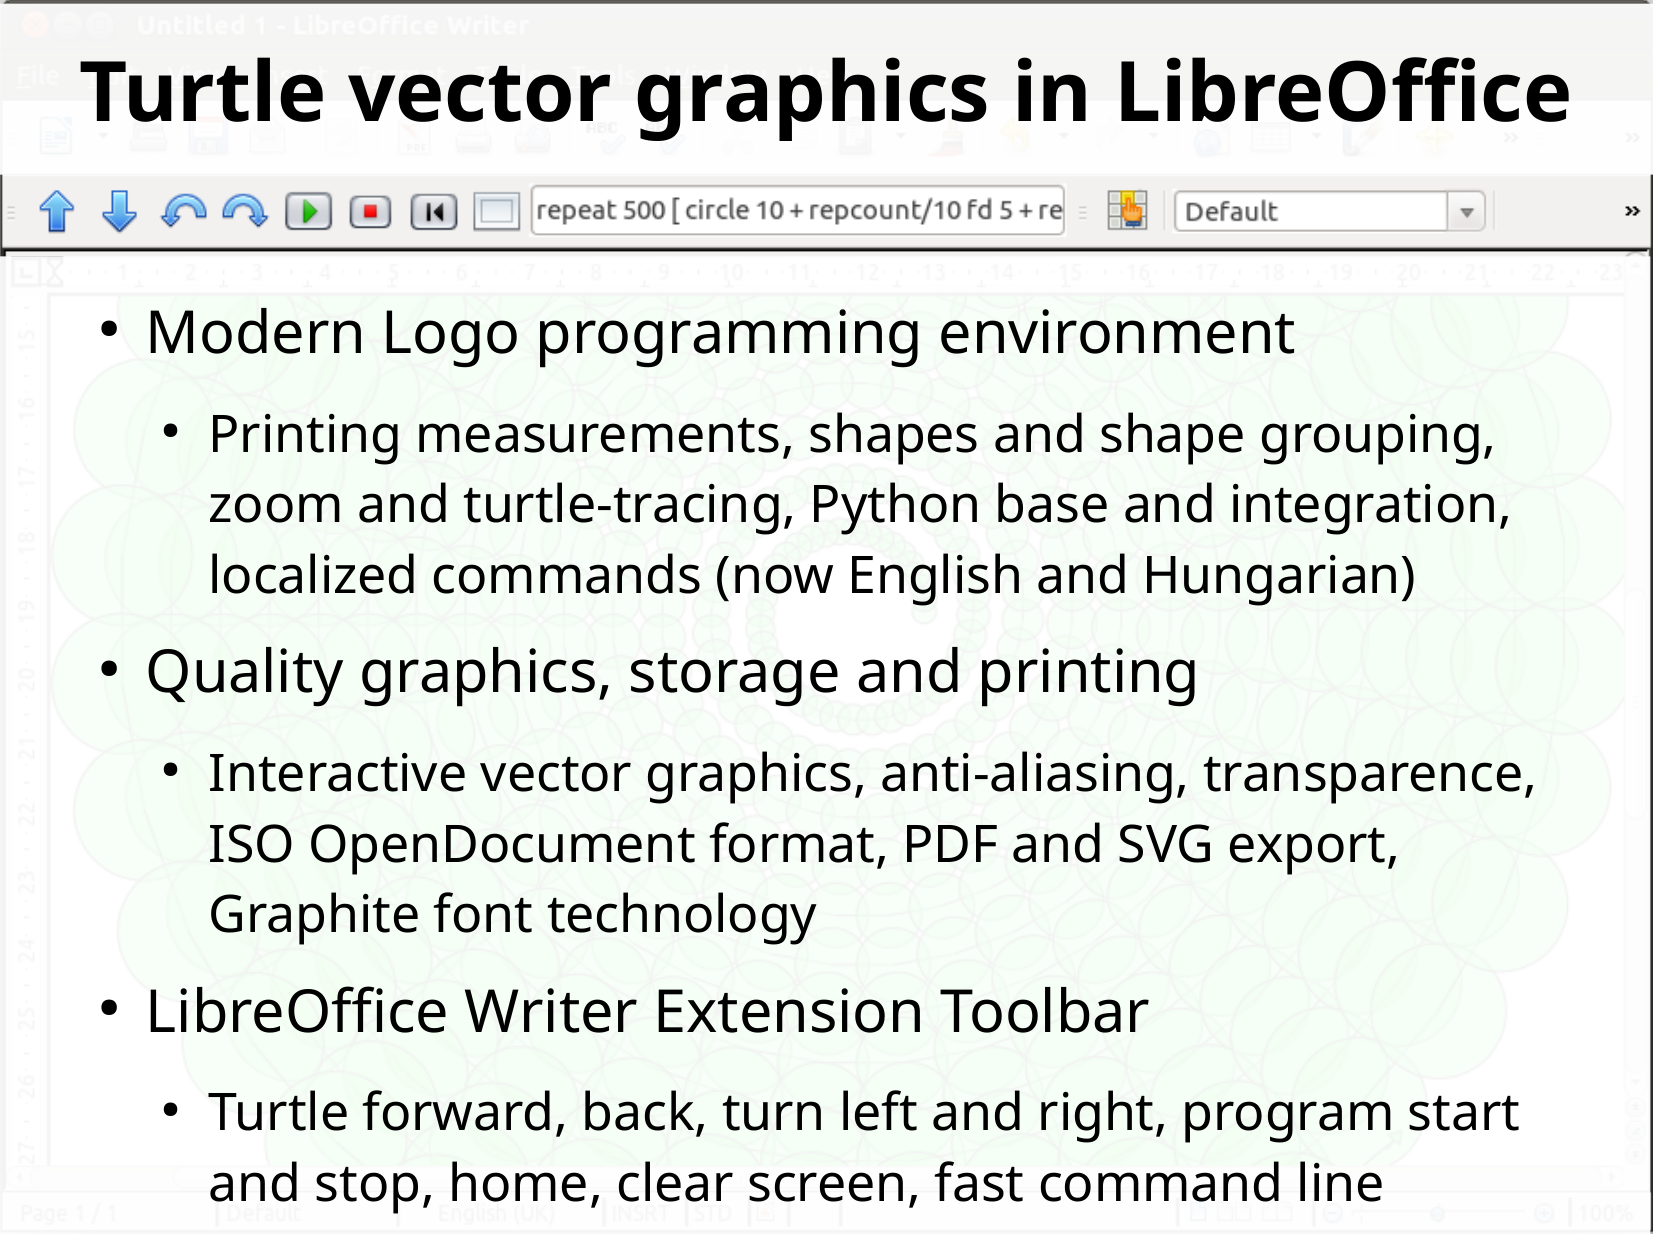

# Turtle vector graphics in LibreOffice
Modern Logo programming environment
Printing measurements, shapes and shape grouping, zoom and turtle-tracing, Python base and integration, localized commands (now English and Hungarian)
Quality graphics, storage and printing
Interactive vector graphics, anti-aliasing, transparence, ISO OpenDocument format, PDF and SVG export, Graphite font technology
LibreOffice Writer Extension Toolbar
Turtle forward, back, turn left and right, program start and stop, home, clear screen, fast command line